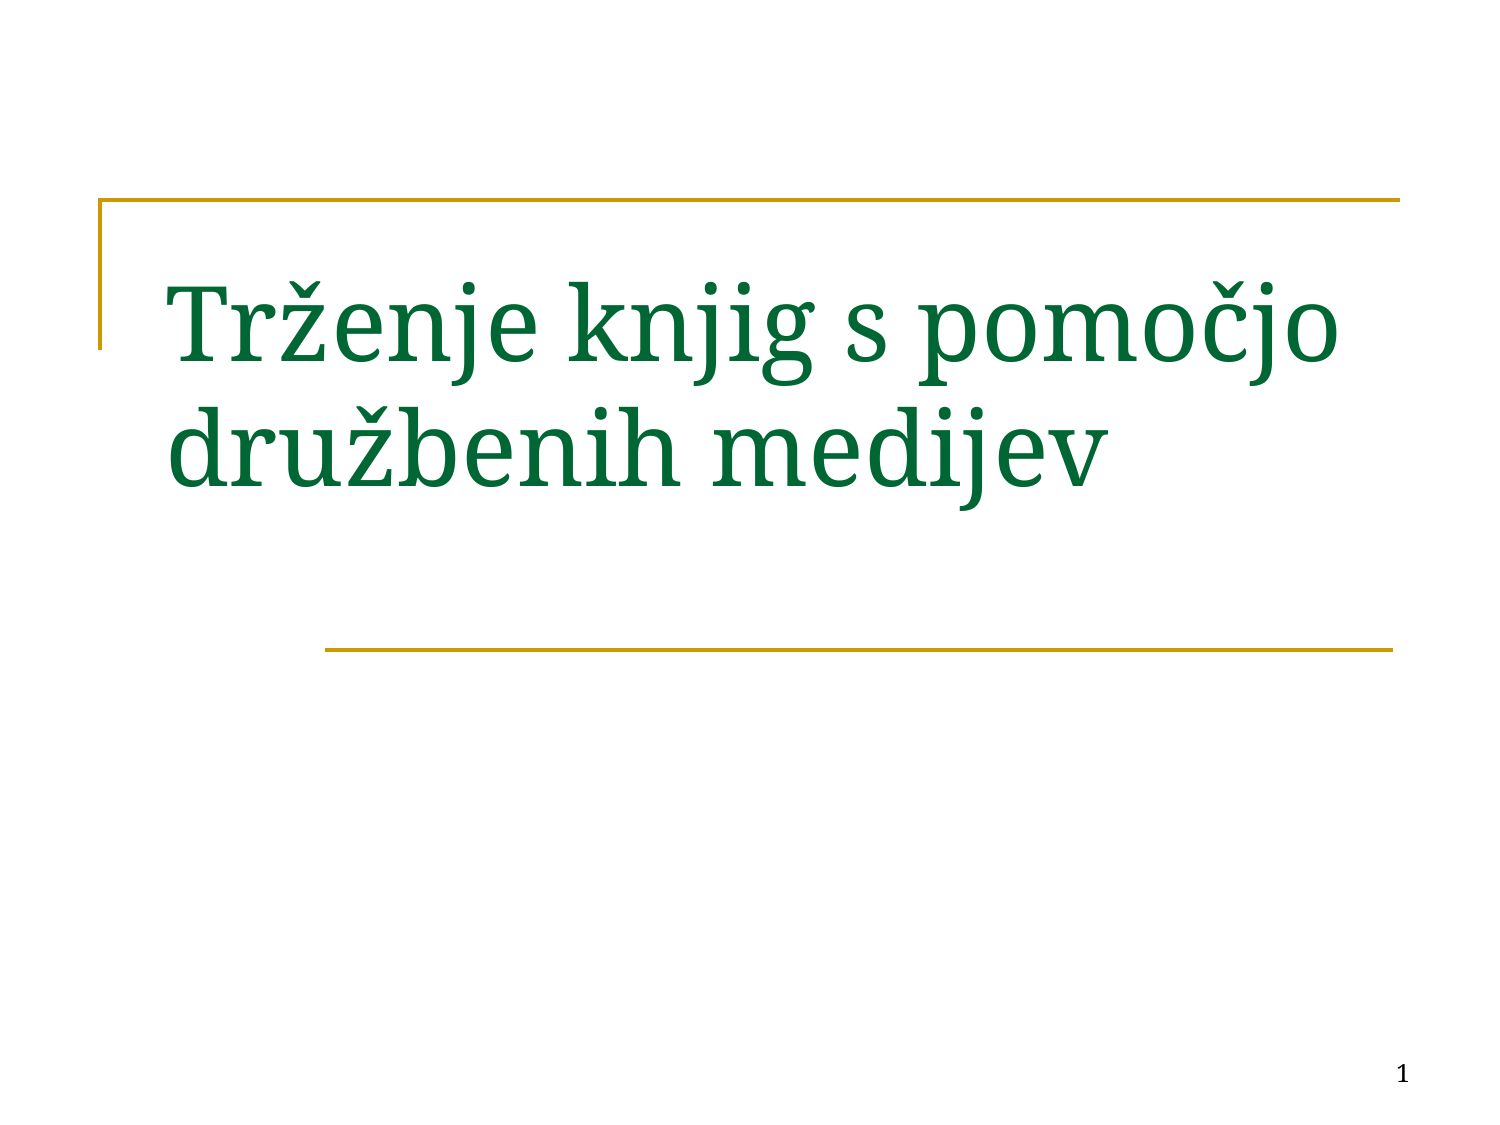

# Trženje knjig s pomočjo družbenih medijev